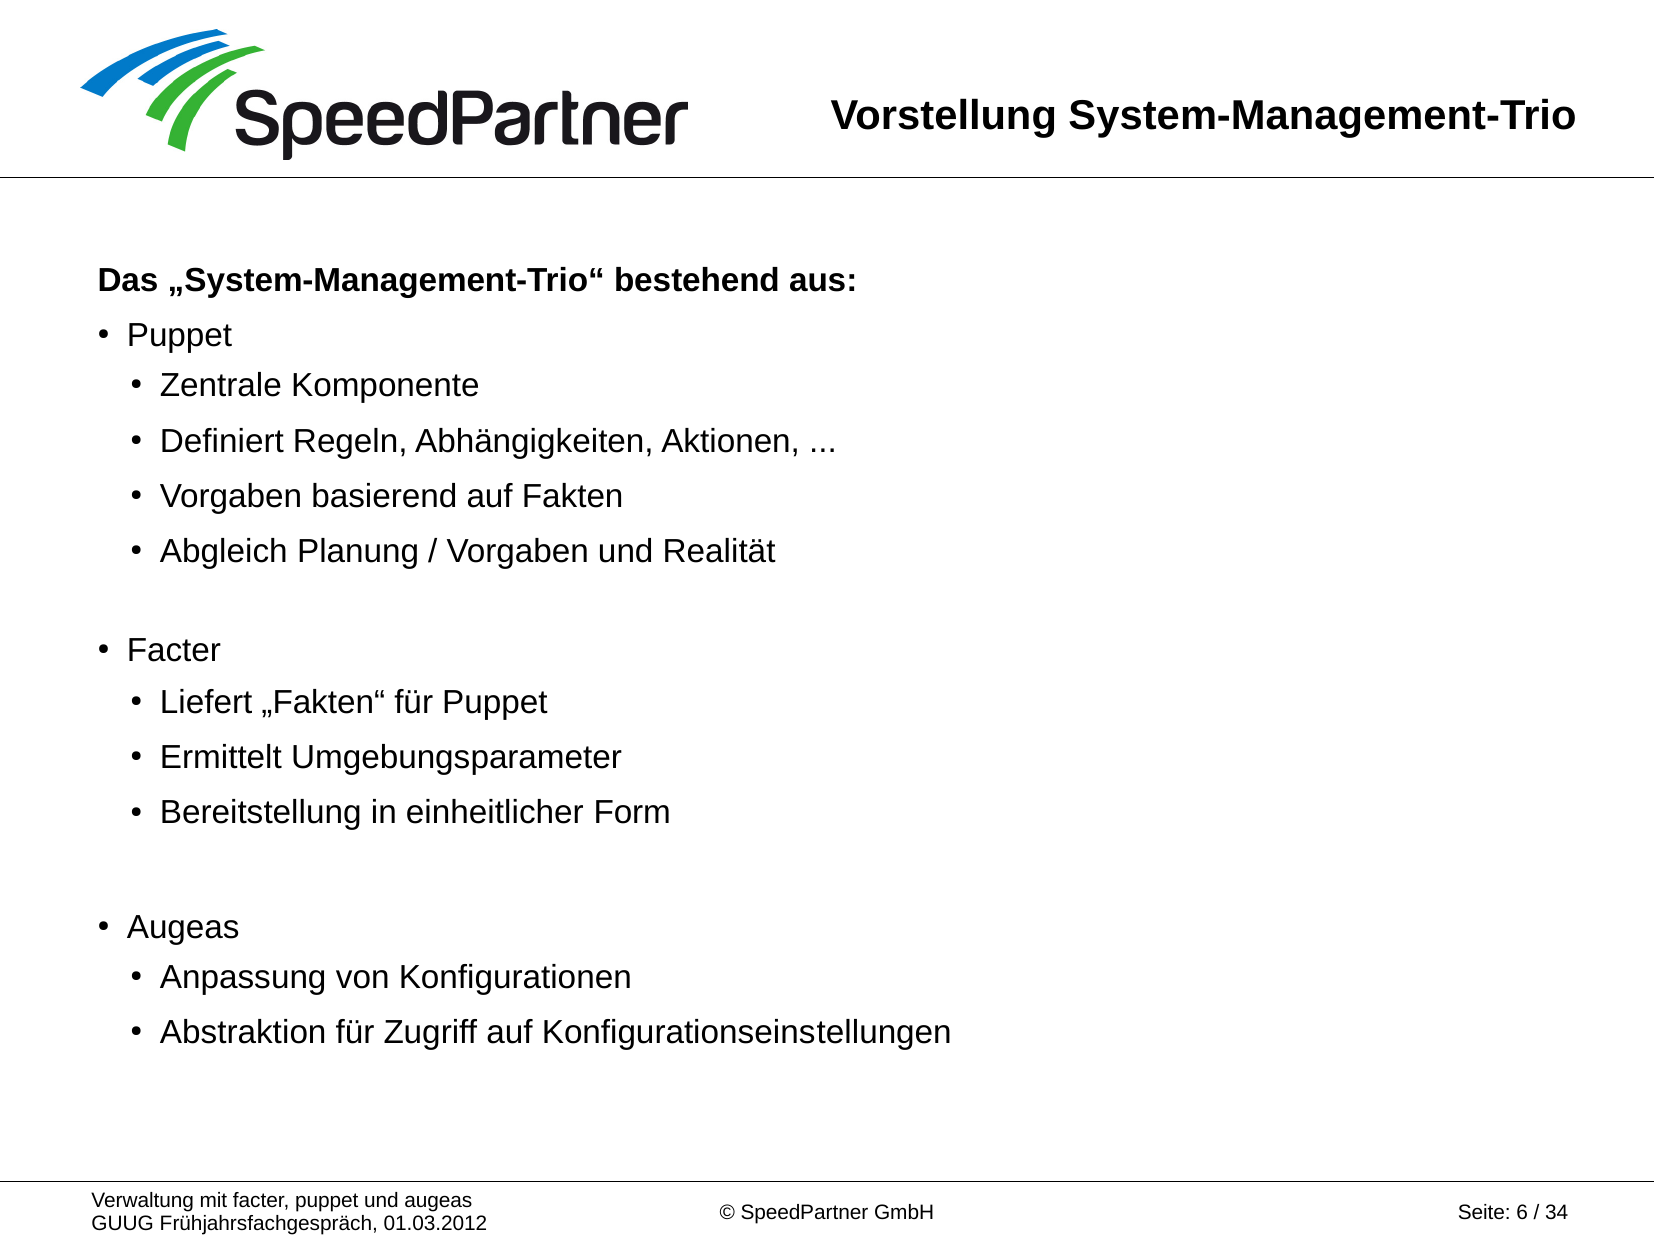

# Vorstellung System-Management-Trio
Das „System-Management-Trio“ bestehend aus:
Puppet
Facter
Augeas
Zentrale Komponente
Definiert Regeln, Abhängigkeiten, Aktionen, ...
Vorgaben basierend auf Fakten
Abgleich Planung / Vorgaben und Realität
Liefert „Fakten“ für Puppet
Ermittelt Umgebungsparameter
Bereitstellung in einheitlicher Form
Anpassung von Konfigurationen
Abstraktion für Zugriff auf Konfigurationseinstellungen